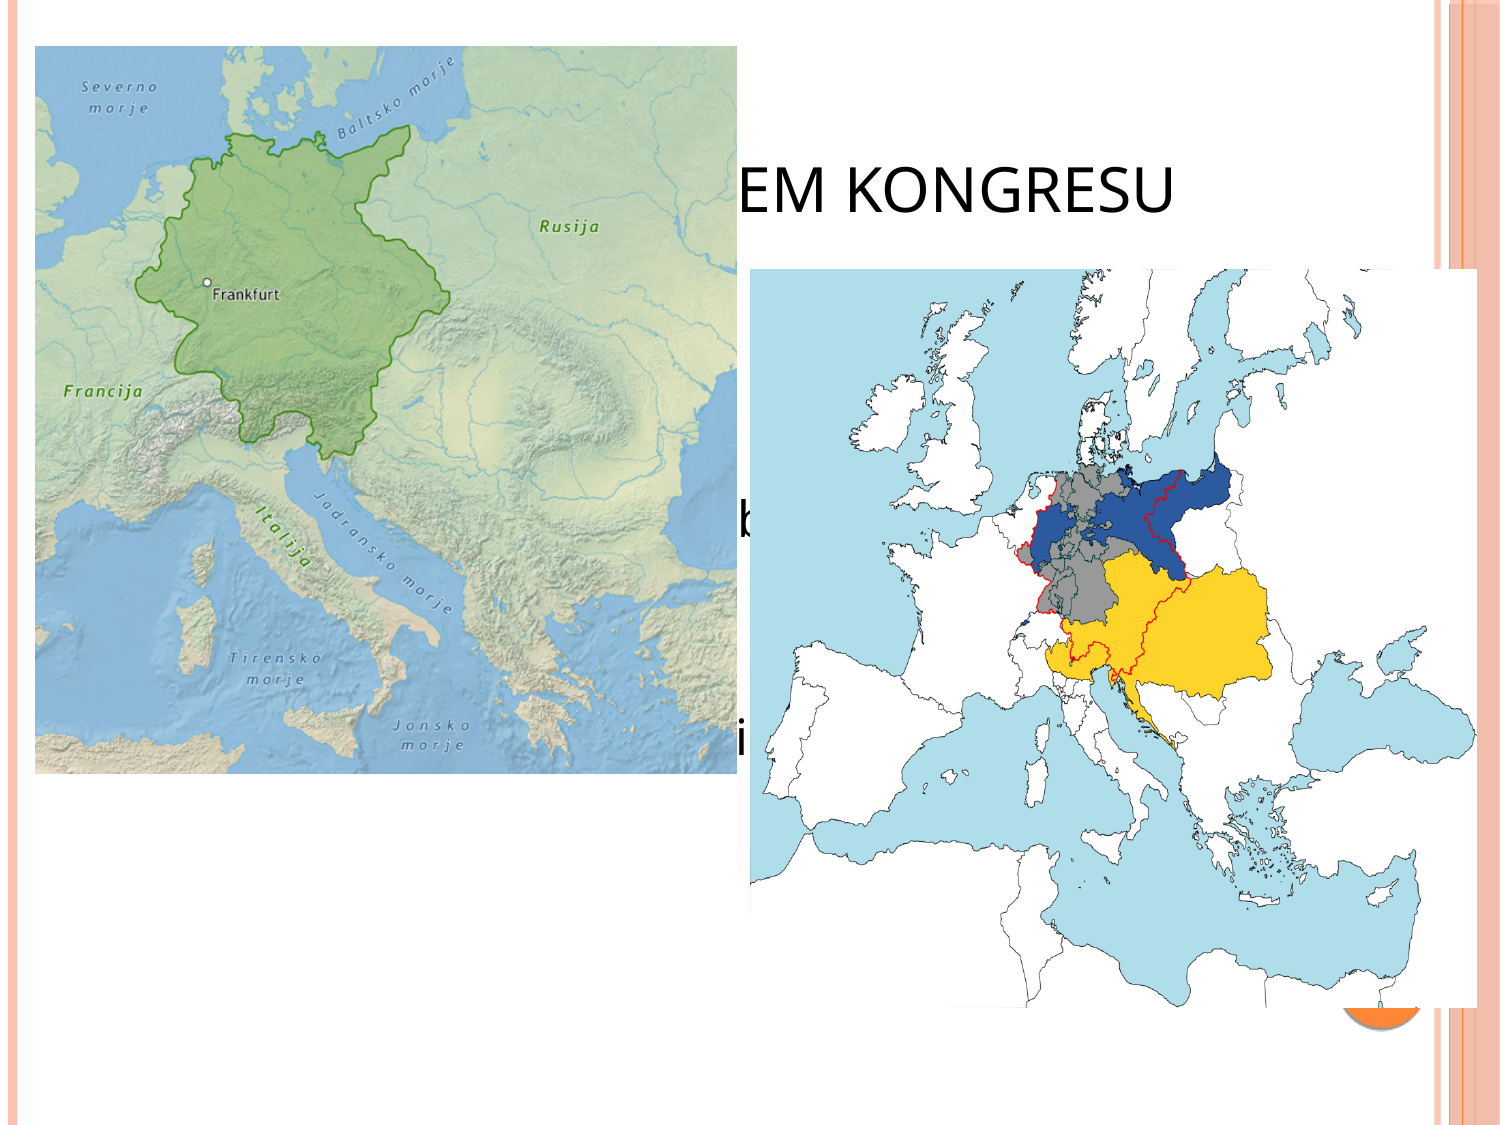

# NEMČIJA PO DUNAJSKEM KONGRESU
Nemška zveza
35 nemških držav in 4 svobodna mesta
sedež: Frankfurt
predsedovala ji je Avstrija
Avstrija in Prusija nista bili vključeni v zvezo